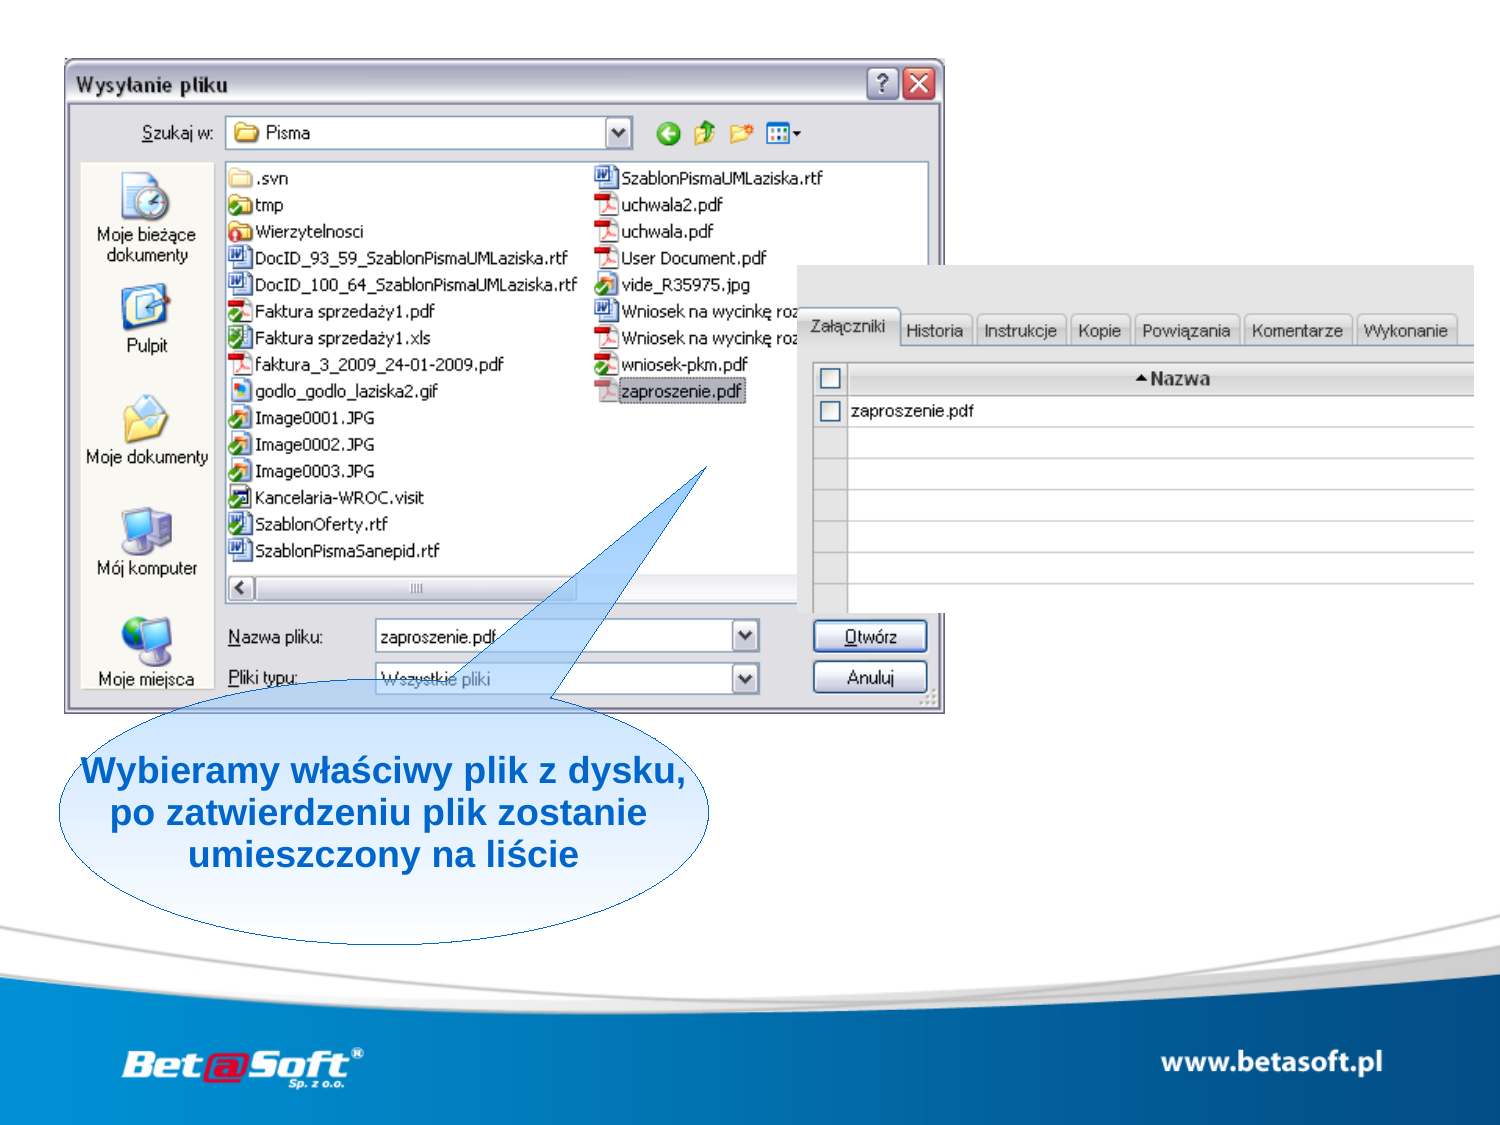

Wybieramy właściwy plik z dysku,
po zatwierdzeniu plik zostanie
umieszczony na liście